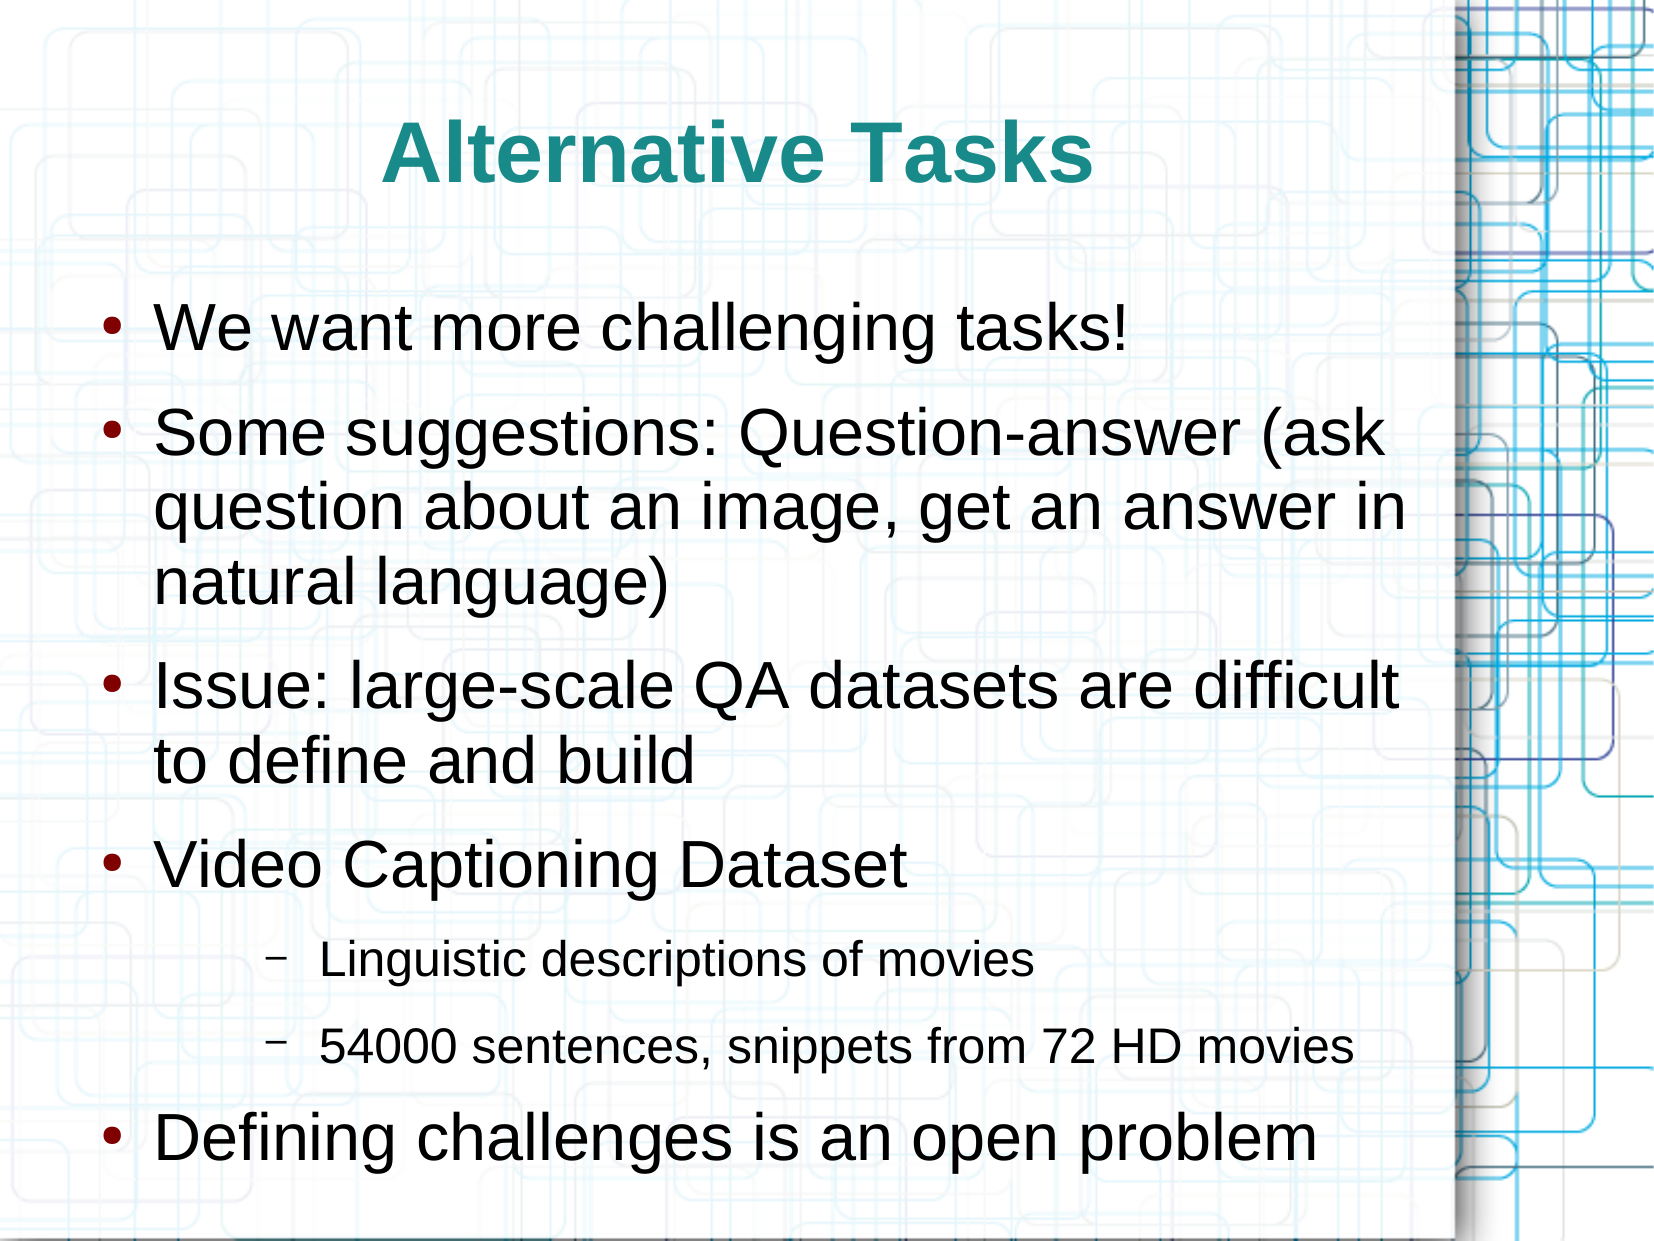

# Alternative Tasks
We want more challenging tasks!
Some suggestions: Question-answer (ask question about an image, get an answer in natural language)
Issue: large-scale QA datasets are difficult to define and build
Video Captioning Dataset
Linguistic descriptions of movies
54000 sentences, snippets from 72 HD movies
Defining challenges is an open problem